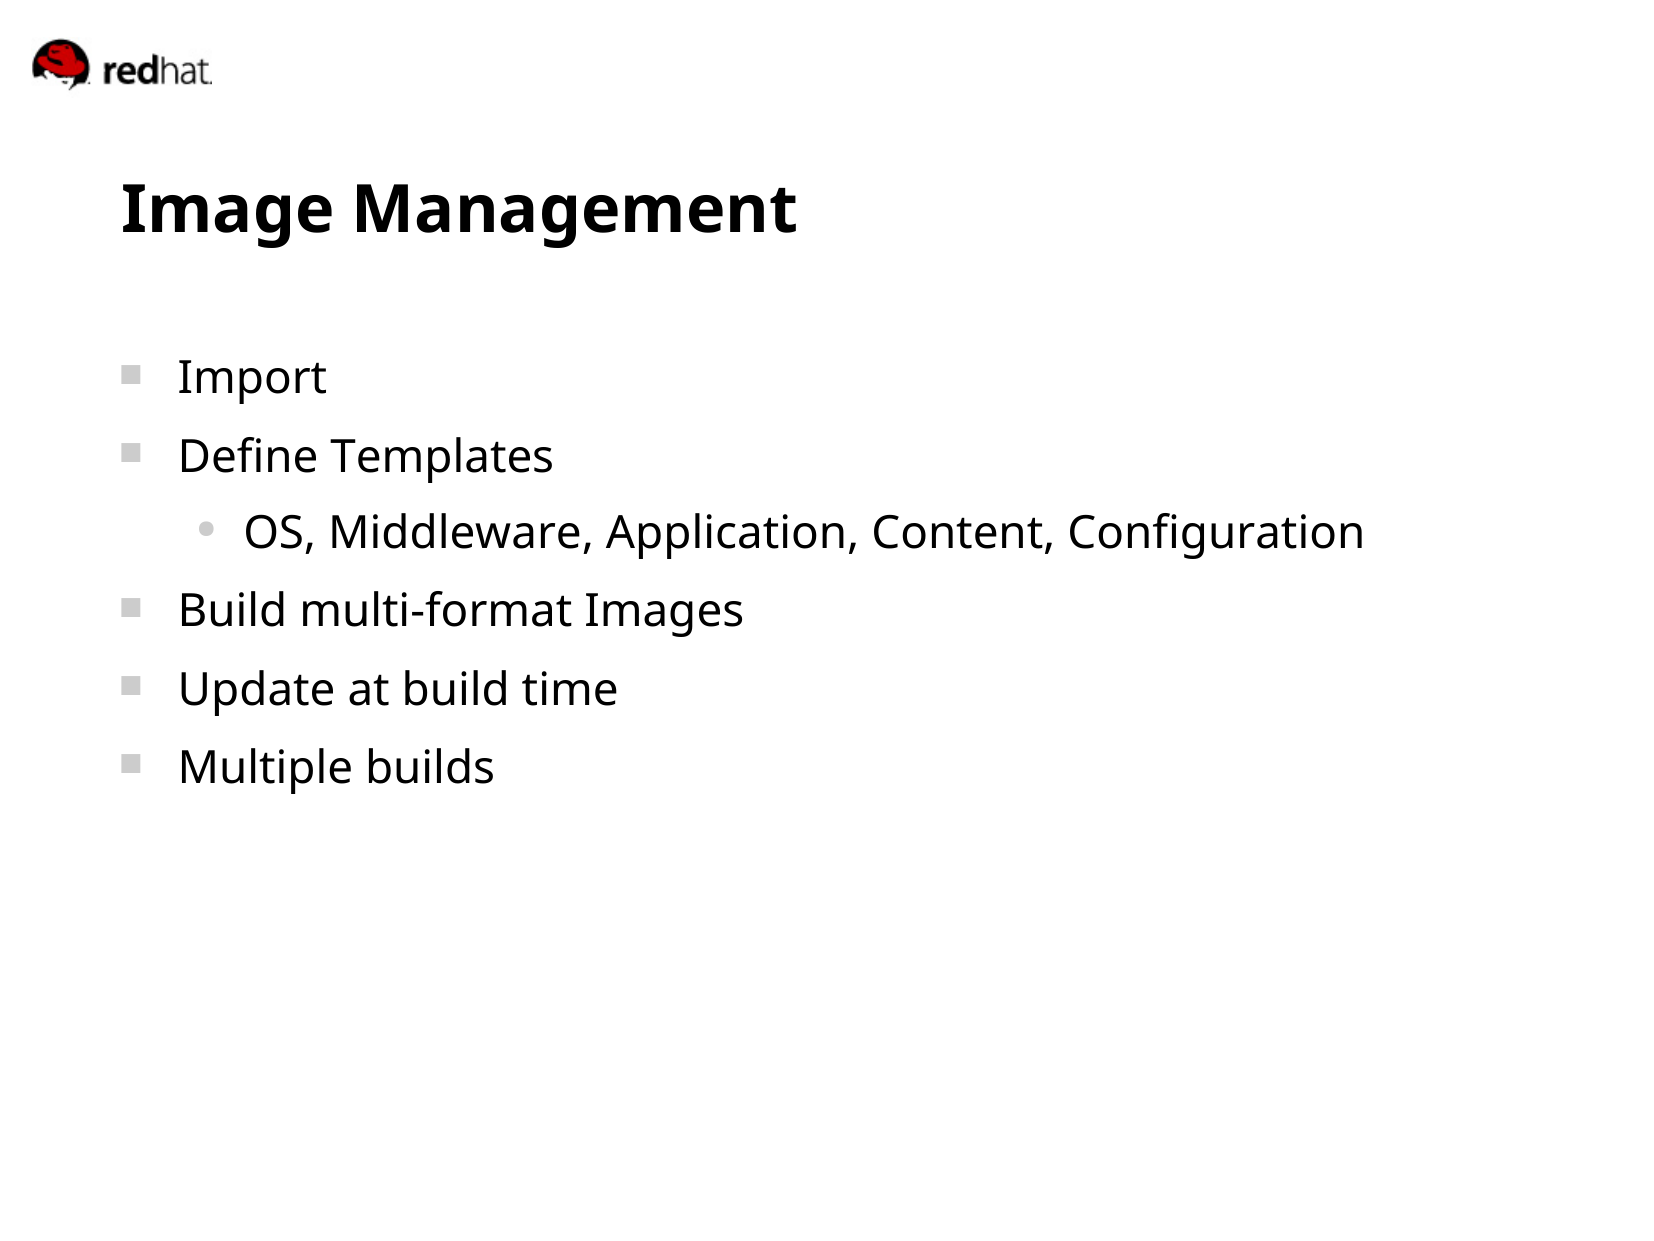

# Image Management
Import
Define Templates
OS, Middleware, Application, Content, Configuration
Build multi-format Images
Update at build time
Multiple builds